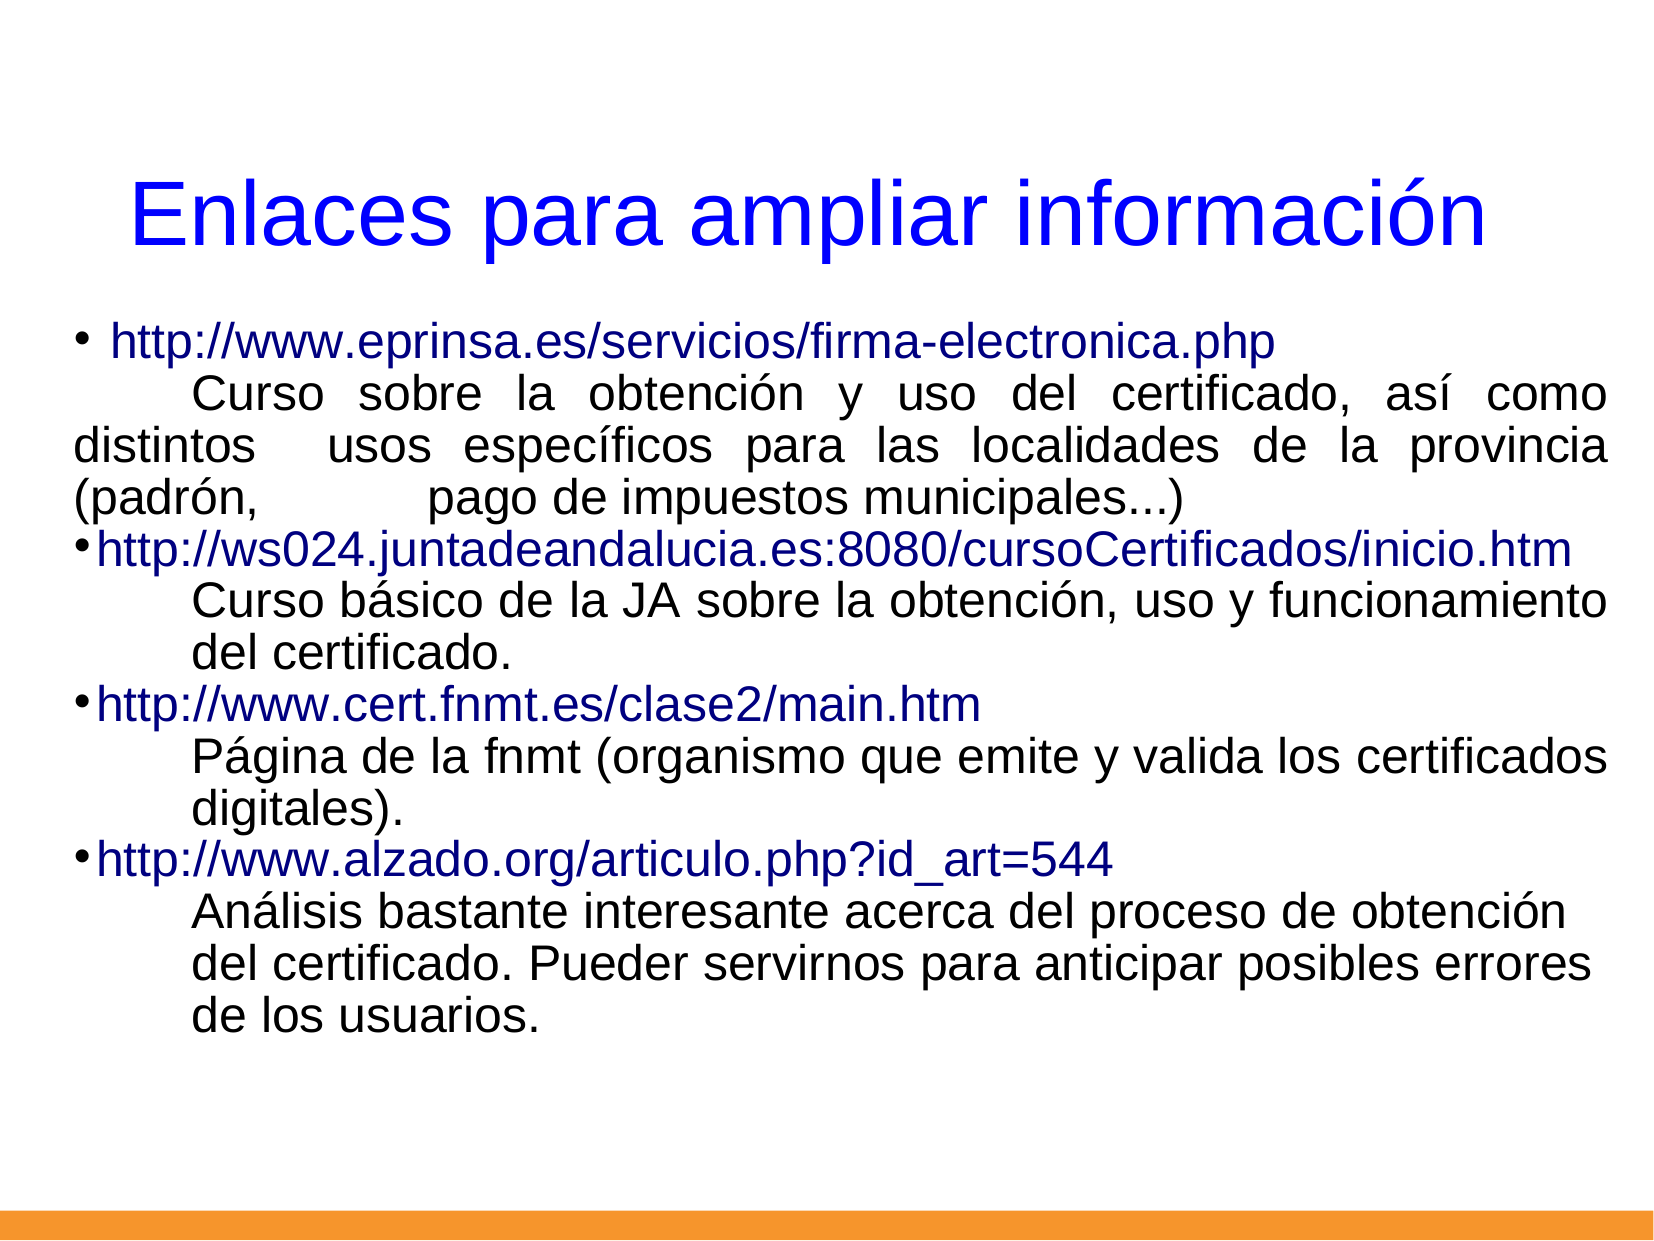

# Enlaces para ampliar información
 http://www.eprinsa.es/servicios/firma-electronica.php
	Curso sobre la obtención y uso del certificado, así como distintos 	usos específicos para las localidades de la provincia (padrón, 		pago de impuestos municipales...)
http://ws024.juntadeandalucia.es:8080/cursoCertificados/inicio.htm
	Curso básico de la JA sobre la obtención, uso y funcionamiento 	del certificado.
http://www.cert.fnmt.es/clase2/main.htm
	Página de la fnmt (organismo que emite y valida los certificados 	digitales).
http://www.alzado.org/articulo.php?id_art=544
	Análisis bastante interesante acerca del proceso de obtención 		del certificado. Pueder servirnos para anticipar posibles errores 		de los usuarios.